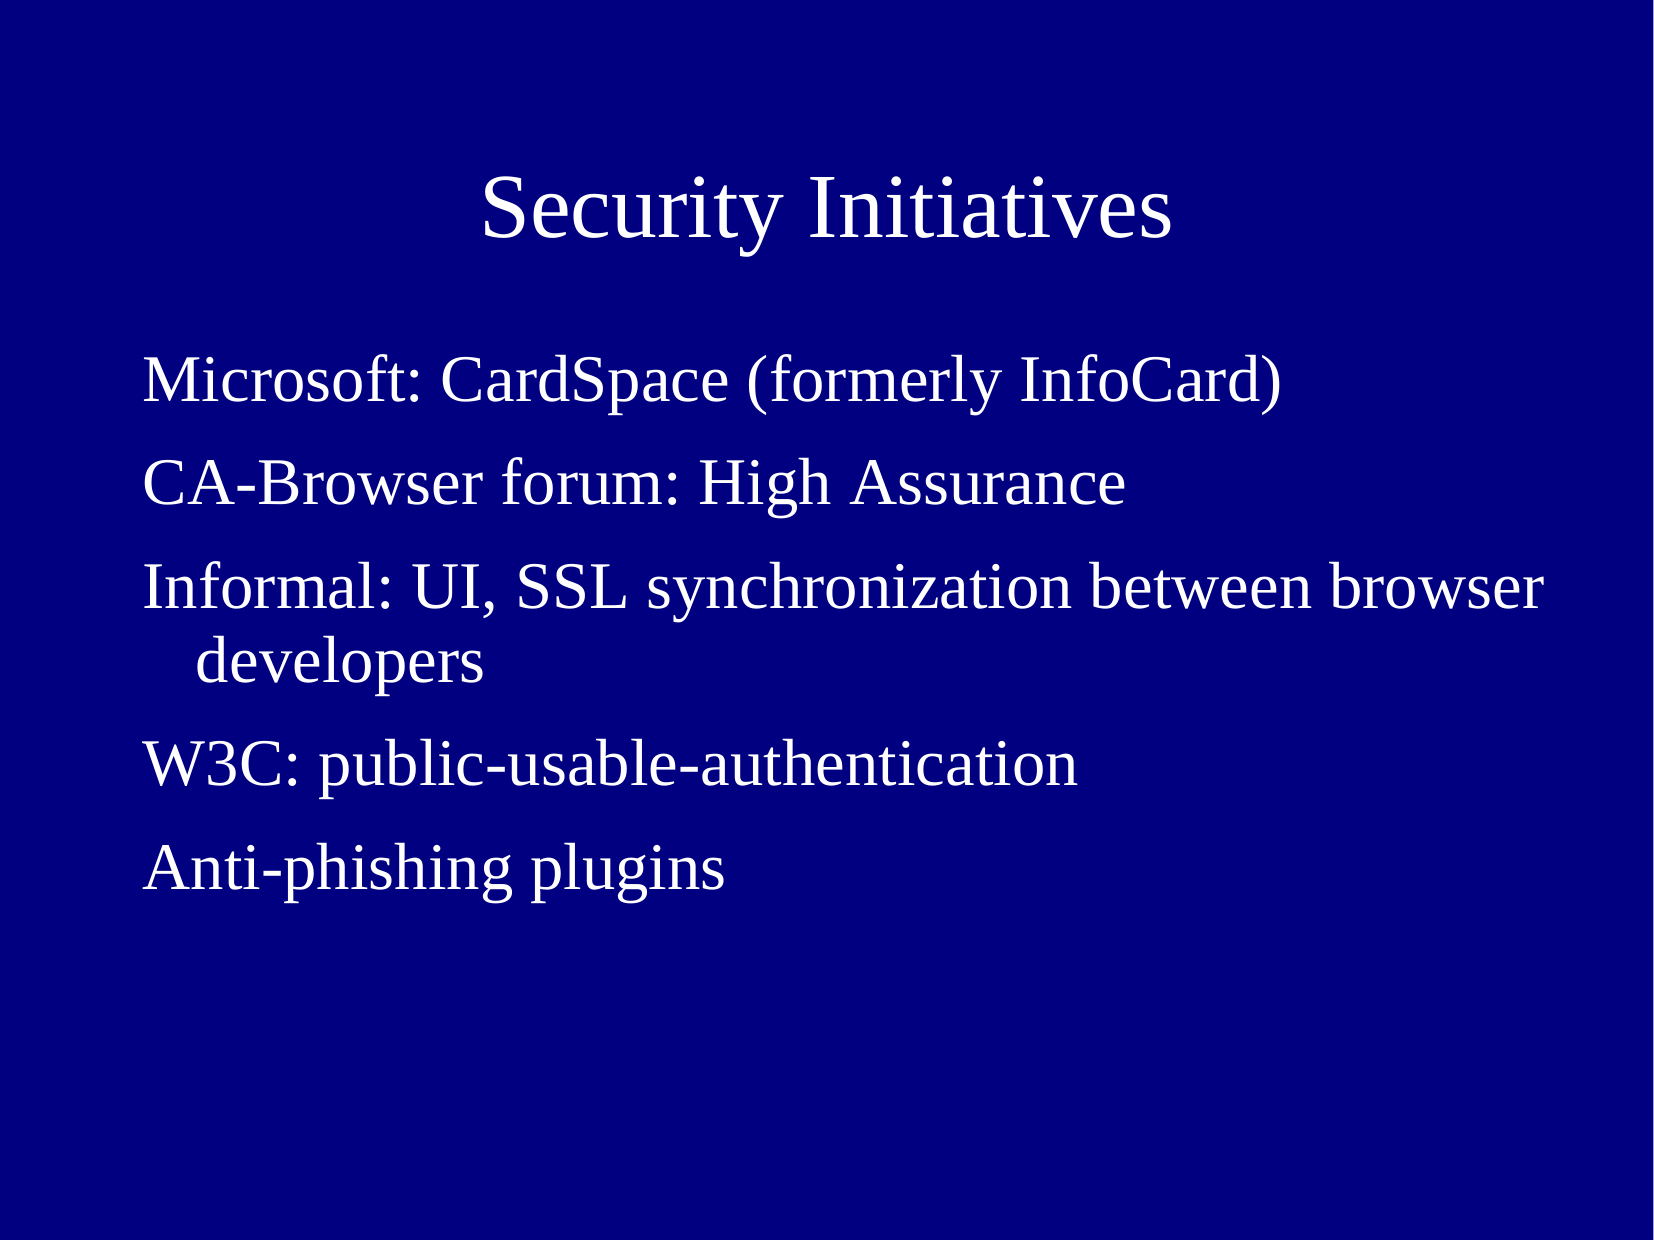

# Security Initiatives
Microsoft: CardSpace (formerly InfoCard)
CA-Browser forum: High Assurance
Informal: UI, SSL synchronization between browser developers
W3C: public-usable-authentication
Anti-phishing plugins